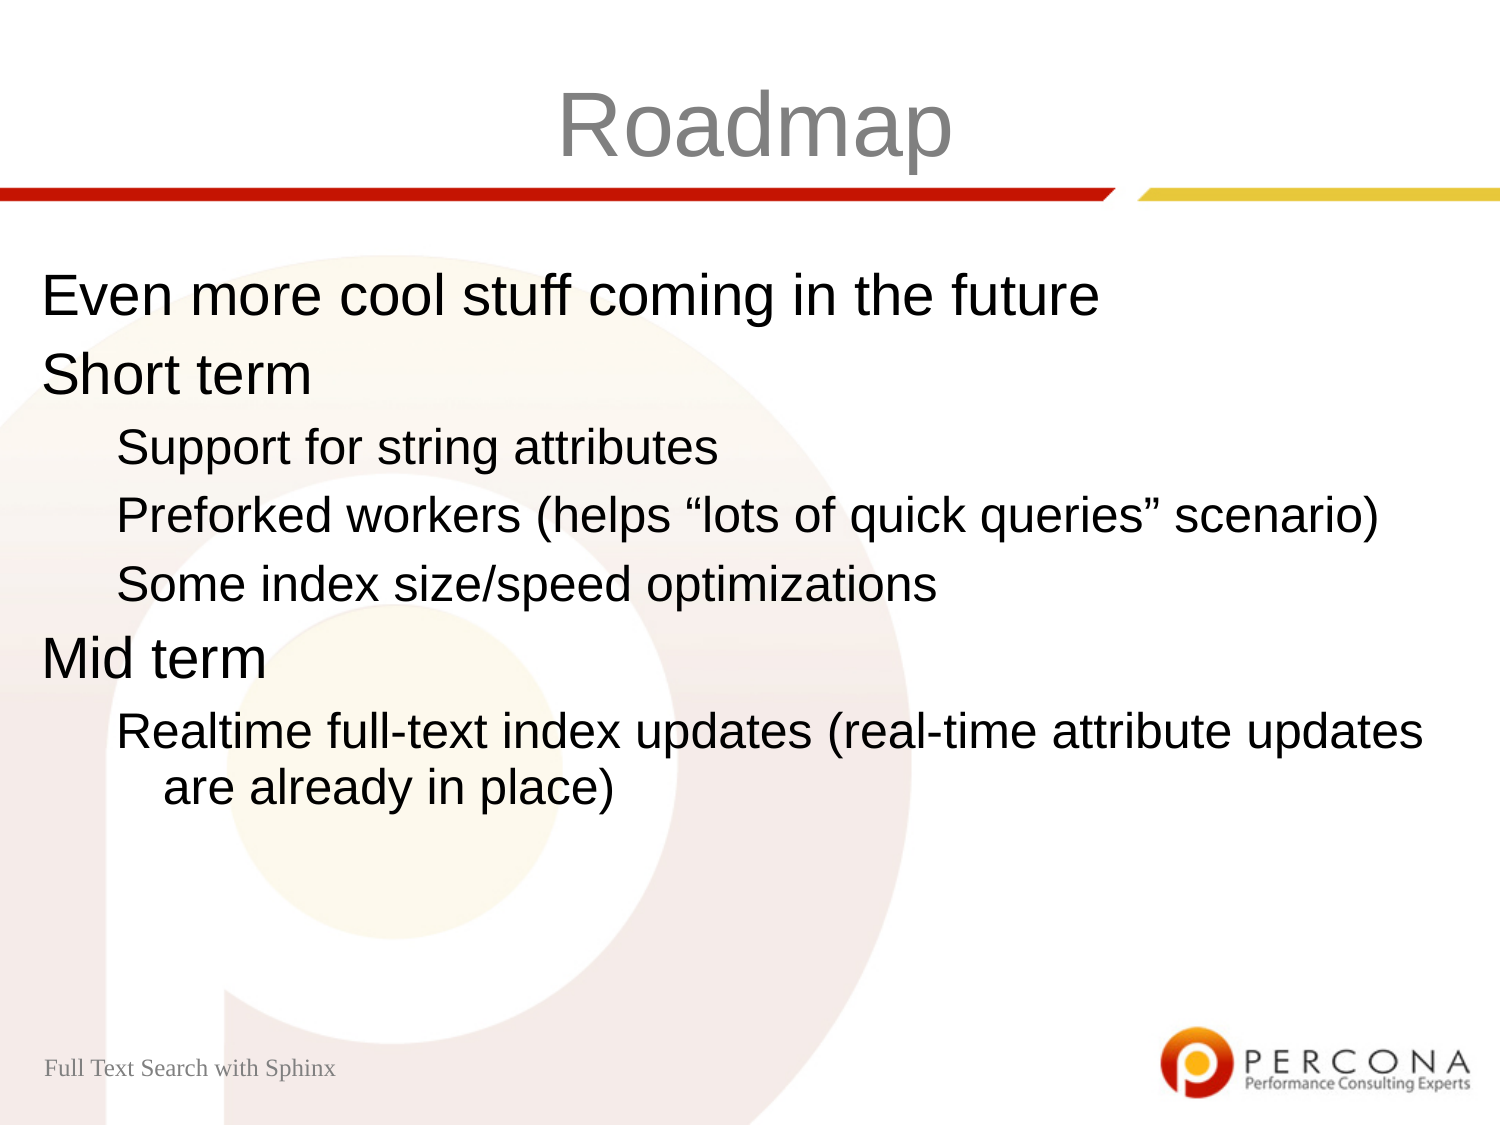

# Roadmap
Even more cool stuff coming in the future
Short term
Support for string attributes
Preforked workers (helps “lots of quick queries” scenario)
Some index size/speed optimizations
Mid term
Realtime full-text index updates (real-time attribute updates are already in place)